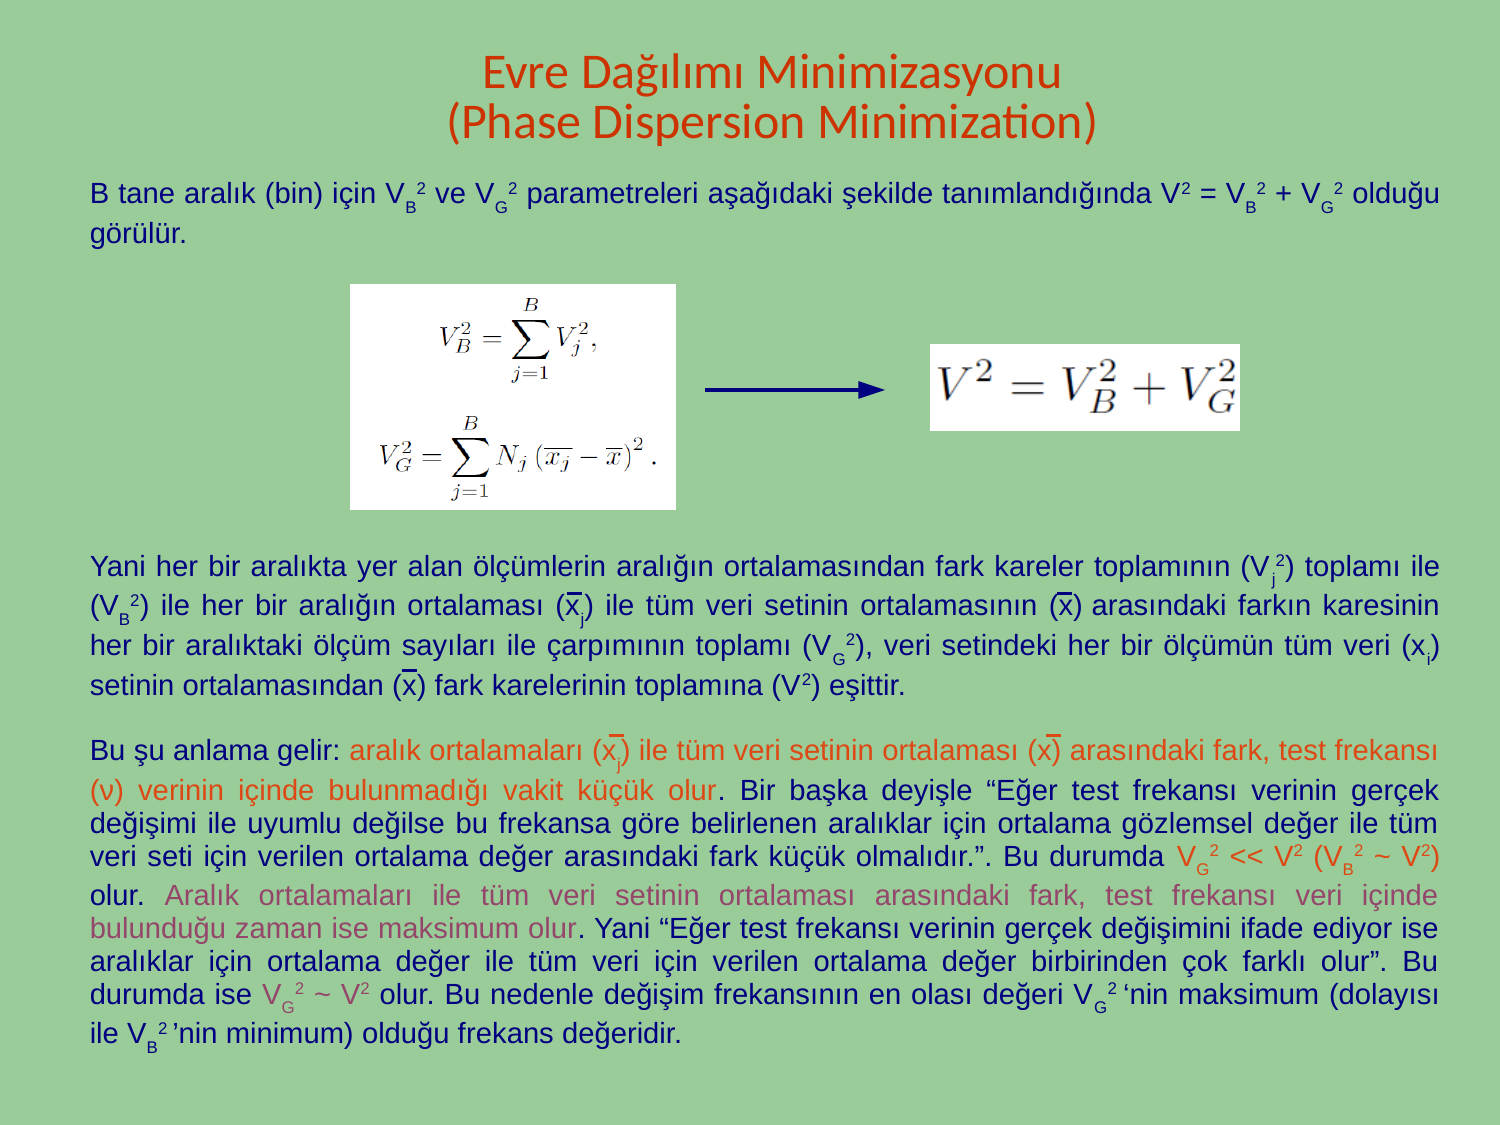

# Evre Dağılımı Minimizasyonu (Phase Dispersion Minimization)
B tane aralık (bin) için VB2 ve VG2 parametreleri aşağıdaki şekilde tanımlandığında V2 = VB2 + VG2 olduğu görülür.
Yani her bir aralıkta yer alan ölçümlerin aralığın ortalamasından fark kareler toplamının (Vj2) toplamı ile (VB2) ile her bir aralığın ortalaması (xj) ile tüm veri setinin ortalamasının (x) arasındaki farkın karesinin her bir aralıktaki ölçüm sayıları ile çarpımının toplamı (VG2), veri setindeki her bir ölçümün tüm veri (xi) setinin ortalamasından (x) fark karelerinin toplamına (V2) eşittir.
Bu şu anlama gelir: aralık ortalamaları (xj) ile tüm veri setinin ortalaması (x) arasındaki fark, test frekansı (ν) verinin içinde bulunmadığı vakit küçük olur. Bir başka deyişle “Eğer test frekansı verinin gerçek değişimi ile uyumlu değilse bu frekansa göre belirlenen aralıklar için ortalama gözlemsel değer ile tüm veri seti için verilen ortalama değer arasındaki fark küçük olmalıdır.”. Bu durumda VG2 << V2 (VB2 ~ V2) olur. Aralık ortalamaları ile tüm veri setinin ortalaması arasındaki fark, test frekansı veri içinde bulunduğu zaman ise maksimum olur. Yani “Eğer test frekansı verinin gerçek değişimini ifade ediyor ise aralıklar için ortalama değer ile tüm veri için verilen ortalama değer birbirinden çok farklı olur”. Bu durumda ise VG2 ~ V2 olur. Bu nedenle değişim frekansının en olası değeri VG2 ‘nin maksimum (dolayısı ile VB2 ’nin minimum) olduğu frekans değeridir.